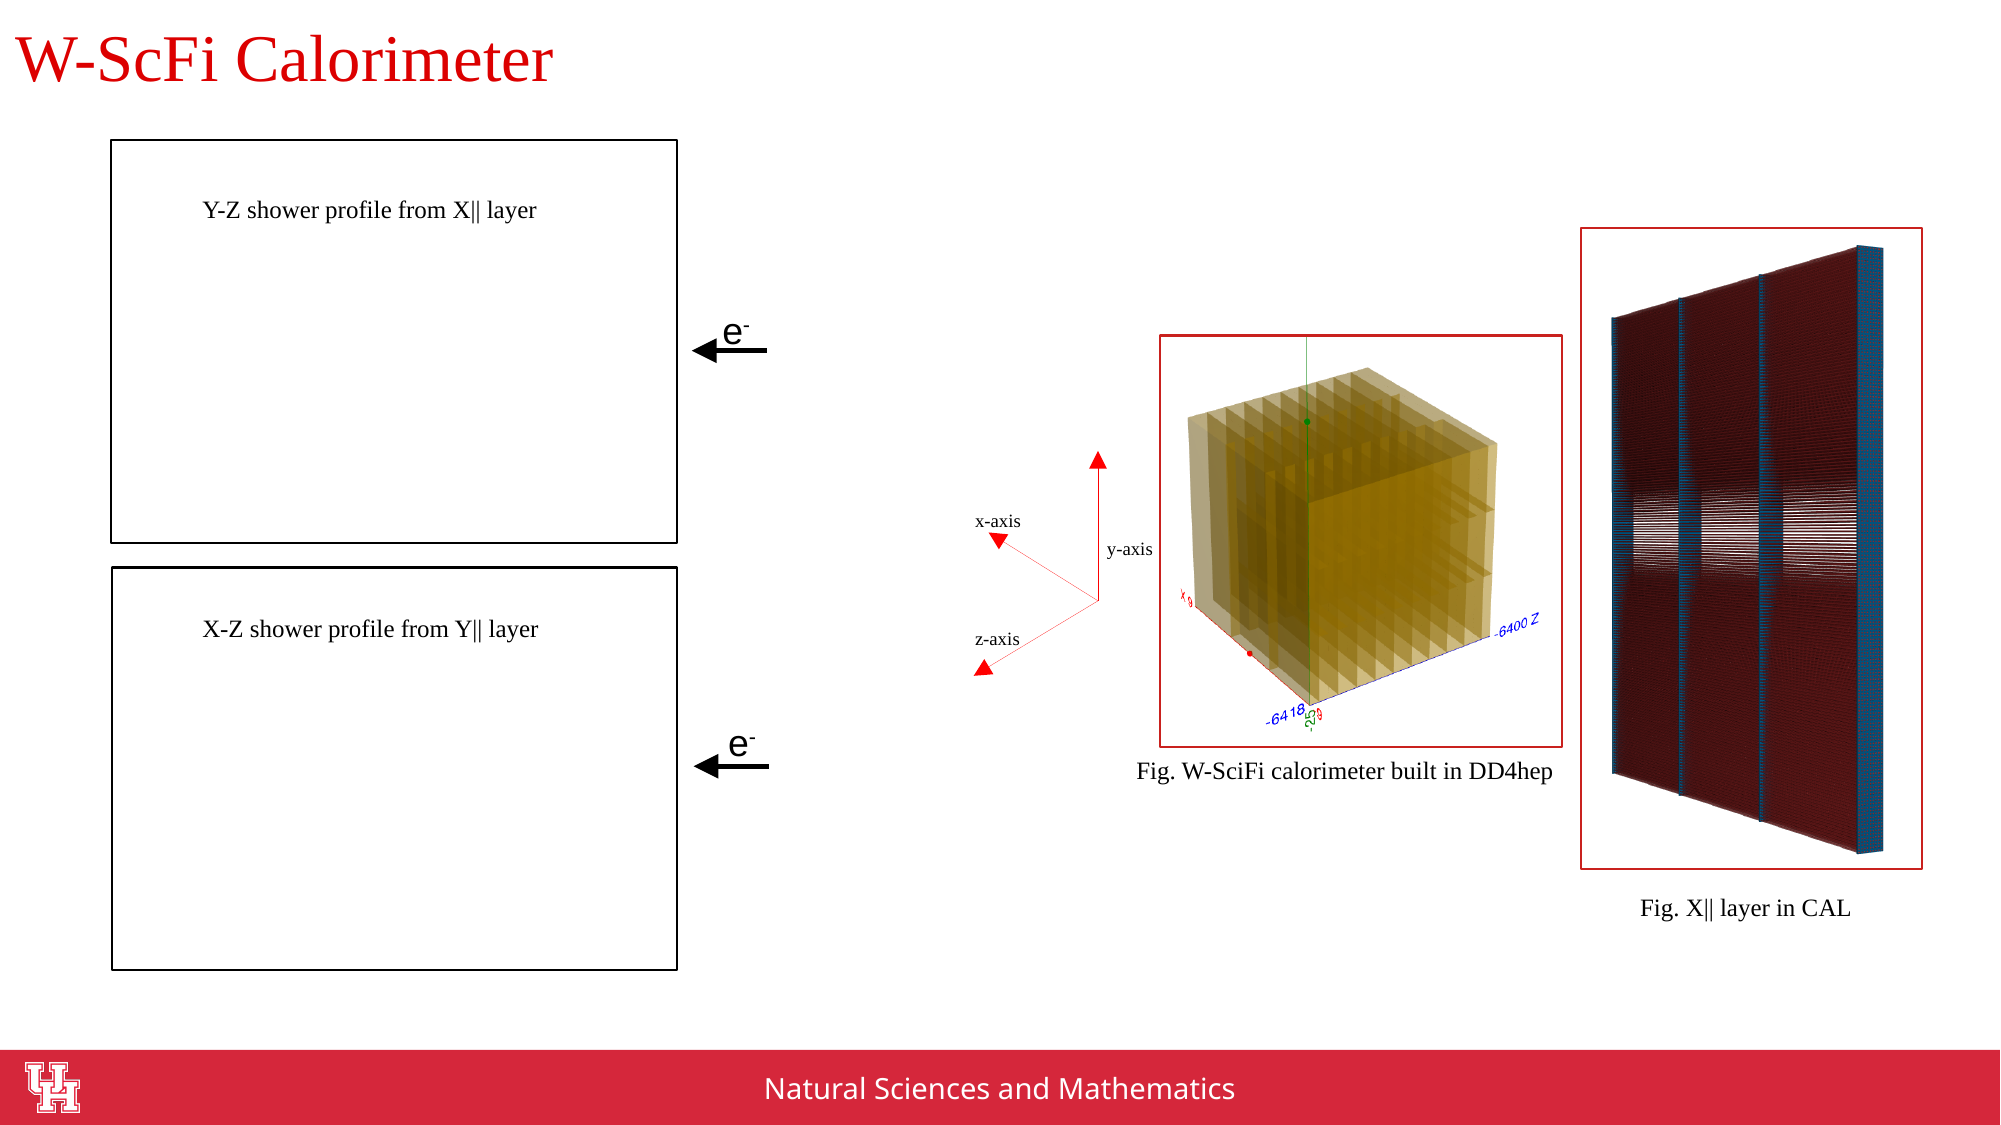

# W-ScFi Calorimeter
Y-Z shower profile from X|| layer
e-
x-axis
y-axis
X-Z shower profile from Y|| layer
z-axis
e-
Fig. W-SciFi calorimeter built in DD4hep
Fig. X|| layer in CAL